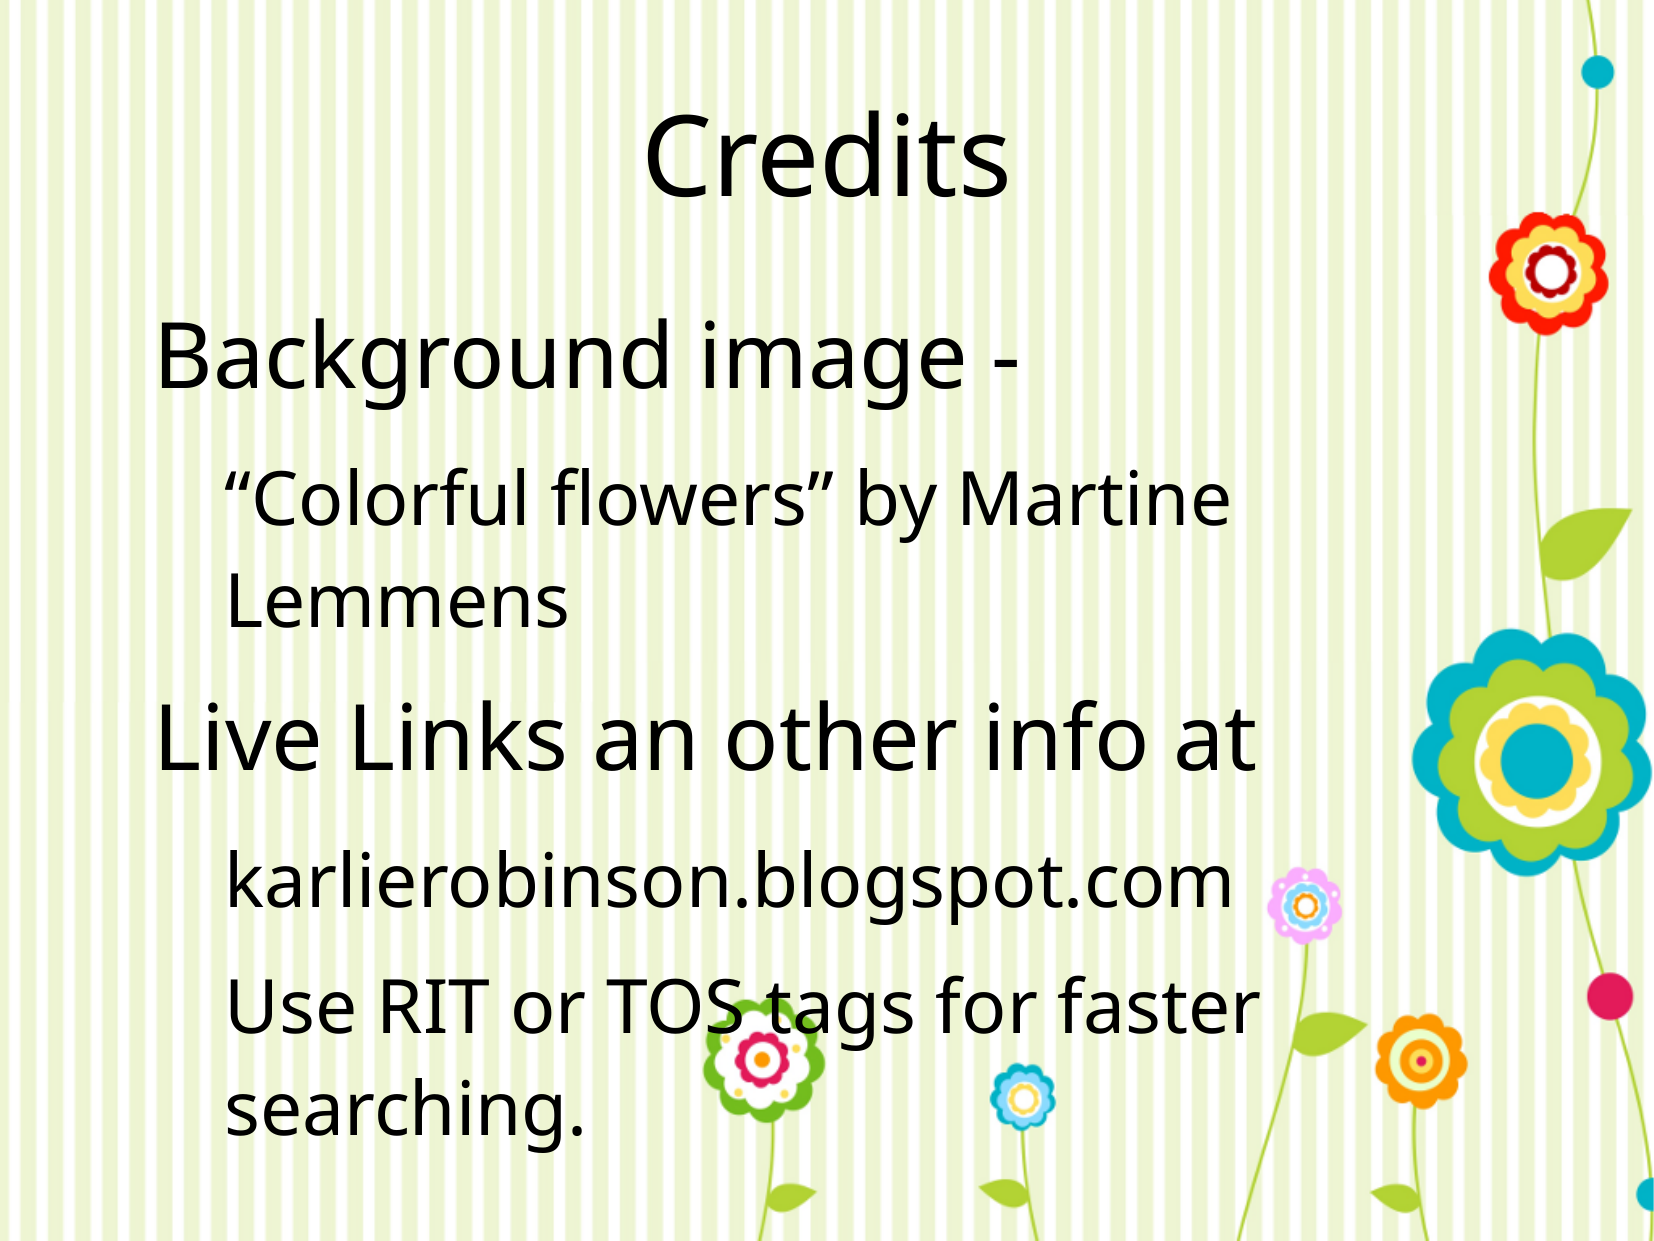

# Credits
Background image -
“Colorful flowers” by Martine Lemmens
Live Links an other info at
karlierobinson.blogspot.com
Use RIT or TOS tags for faster searching.